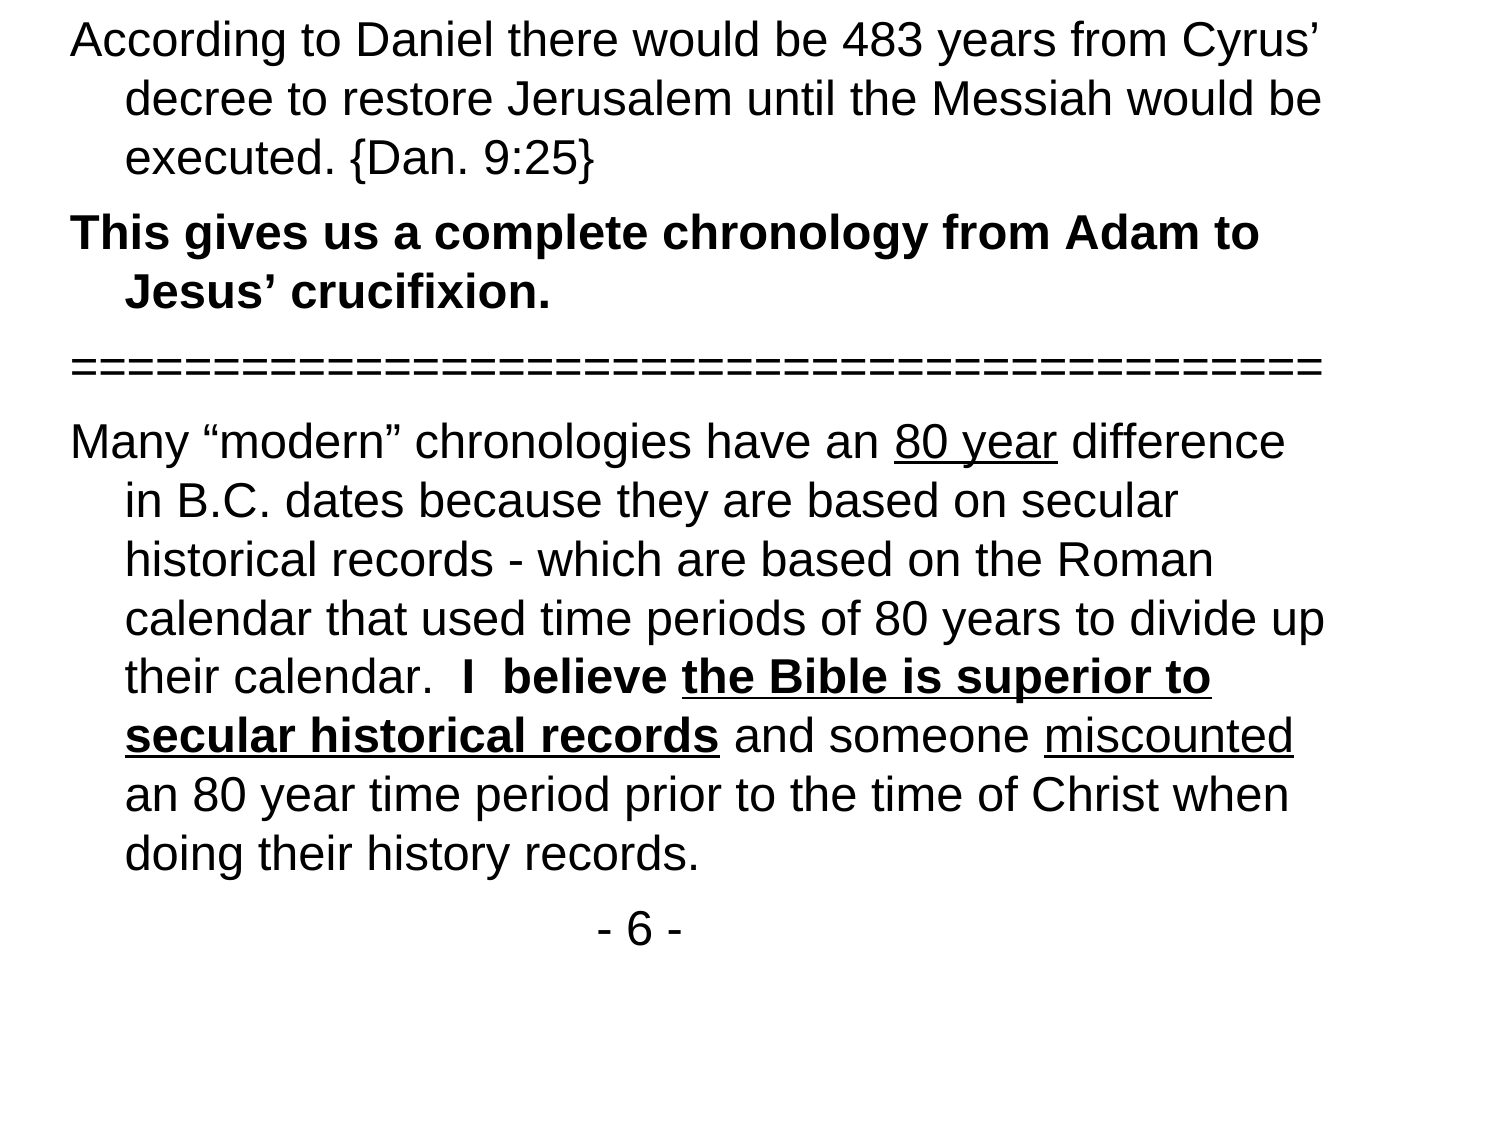

# According to Daniel there would be 483 years from Cyrus’ decree to restore Jerusalem until the Messiah would be executed. {Dan. 9:25}
This gives us a complete chronology from Adam to Jesus’ crucifixion.
============================================
Many “modern” chronologies have an 80 year difference in B.C. dates because they are based on secular historical records - which are based on the Roman calendar that used time periods of 80 years to divide up their calendar. I believe the Bible is superior to secular historical records and someone miscounted an 80 year time period prior to the time of Christ when doing their history records.
 - 6 -